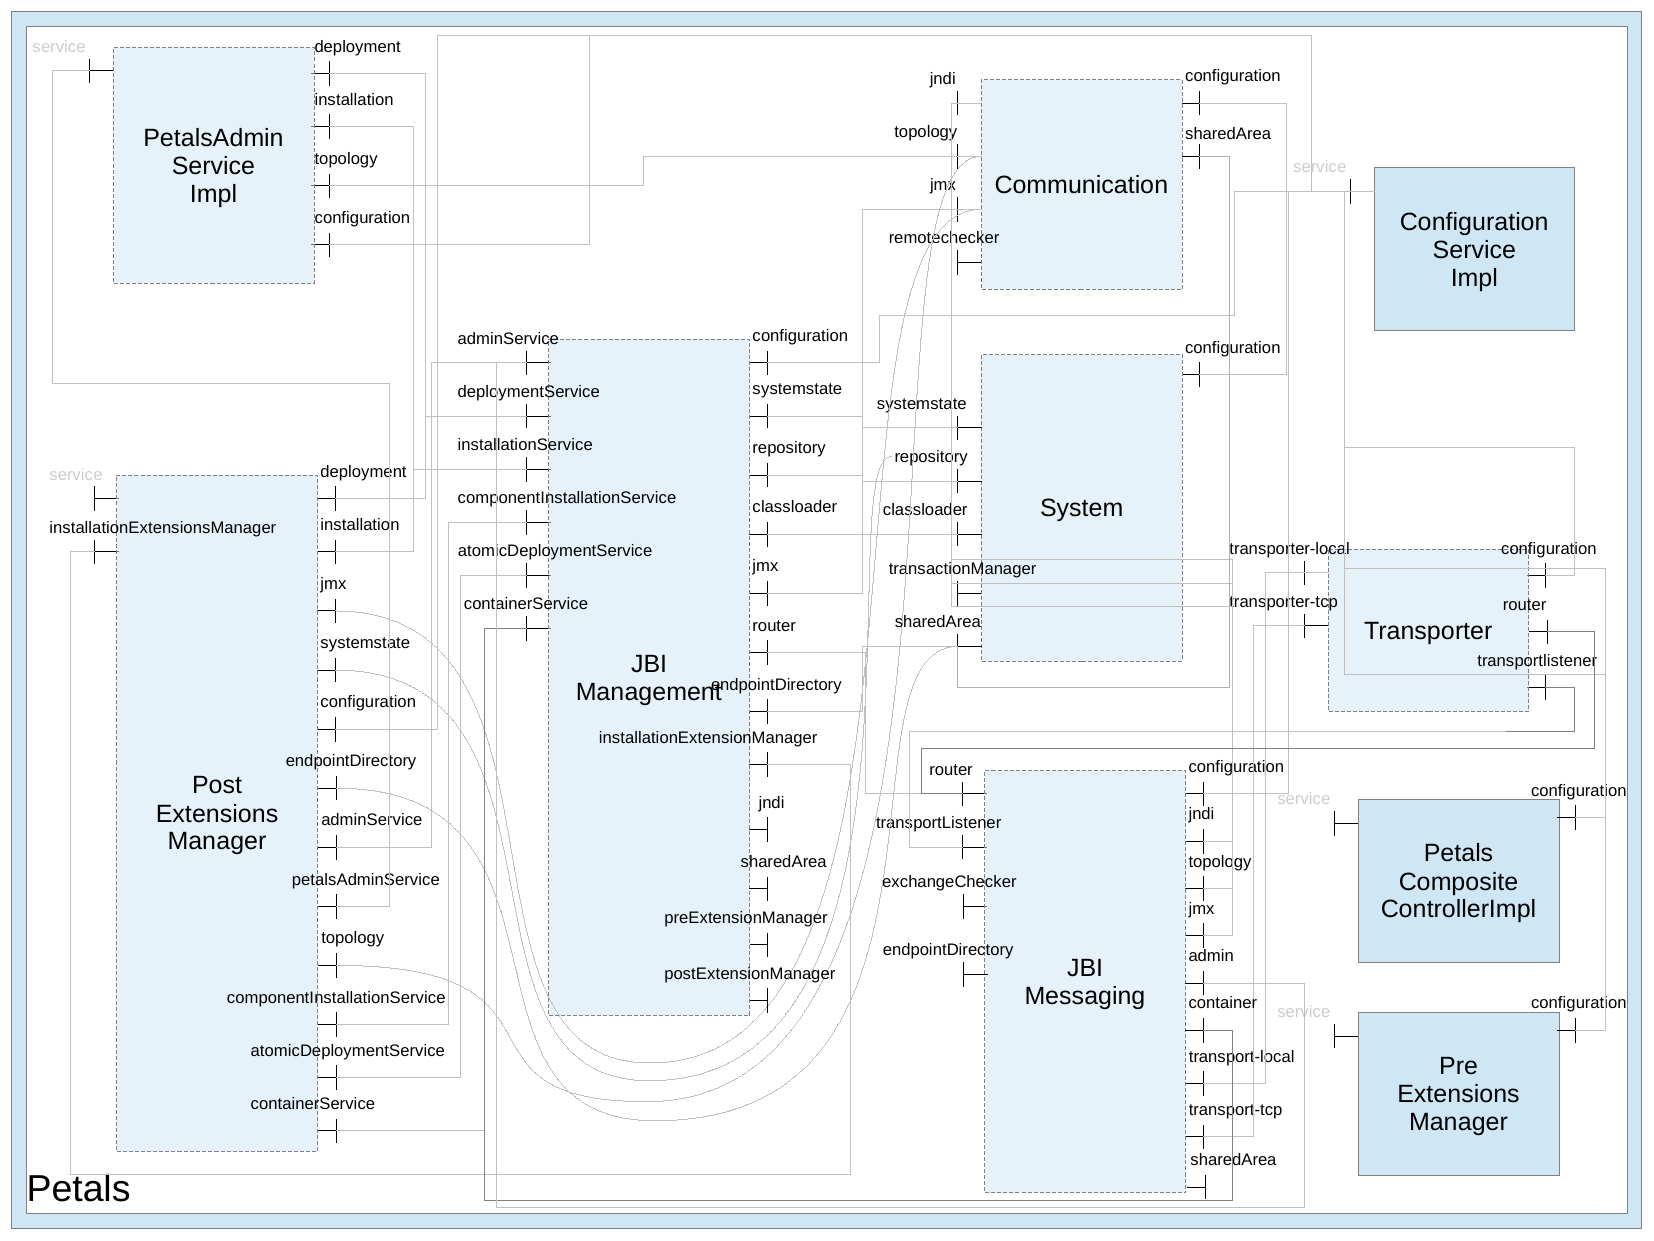

service
deployment
PetalsAdmin
Service
Impl
configuration
jndi
Communication
installation
topology
sharedArea
topology
service
jmx
Configuration
Service
Impl
configuration
remotechecker
configuration
adminService
configuration
JBI
Management
System
systemstate
deploymentService
systemstate
installationService
repository
repository
deployment
service
Post
Extensions
Manager
componentInstallationService
classloader
classloader
installation
installationExtensionsManager
transporter-local
configuration
atomicDeploymentService
Transporter
jmx
transactionManager
jmx
transporter-tcp
containerService
router
sharedArea
router
systemstate
transportlistener
endpointDirectory
configuration
installationExtensionManager
endpointDirectory
configuration
router
JBI
Messaging
configuration
service
jndi
jndi
Petals
Composite
ControllerImpl
adminService
transportListener
topology
sharedArea
petalsAdminService
exchangeChecker
jmx
preExtensionManager
topology
endpointDirectory
admin
postExtensionManager
componentInstallationService
container
configuration
service
Pre
Extensions
Manager
atomicDeploymentService
transport-local
containerService
transport-tcp
sharedArea
Petals